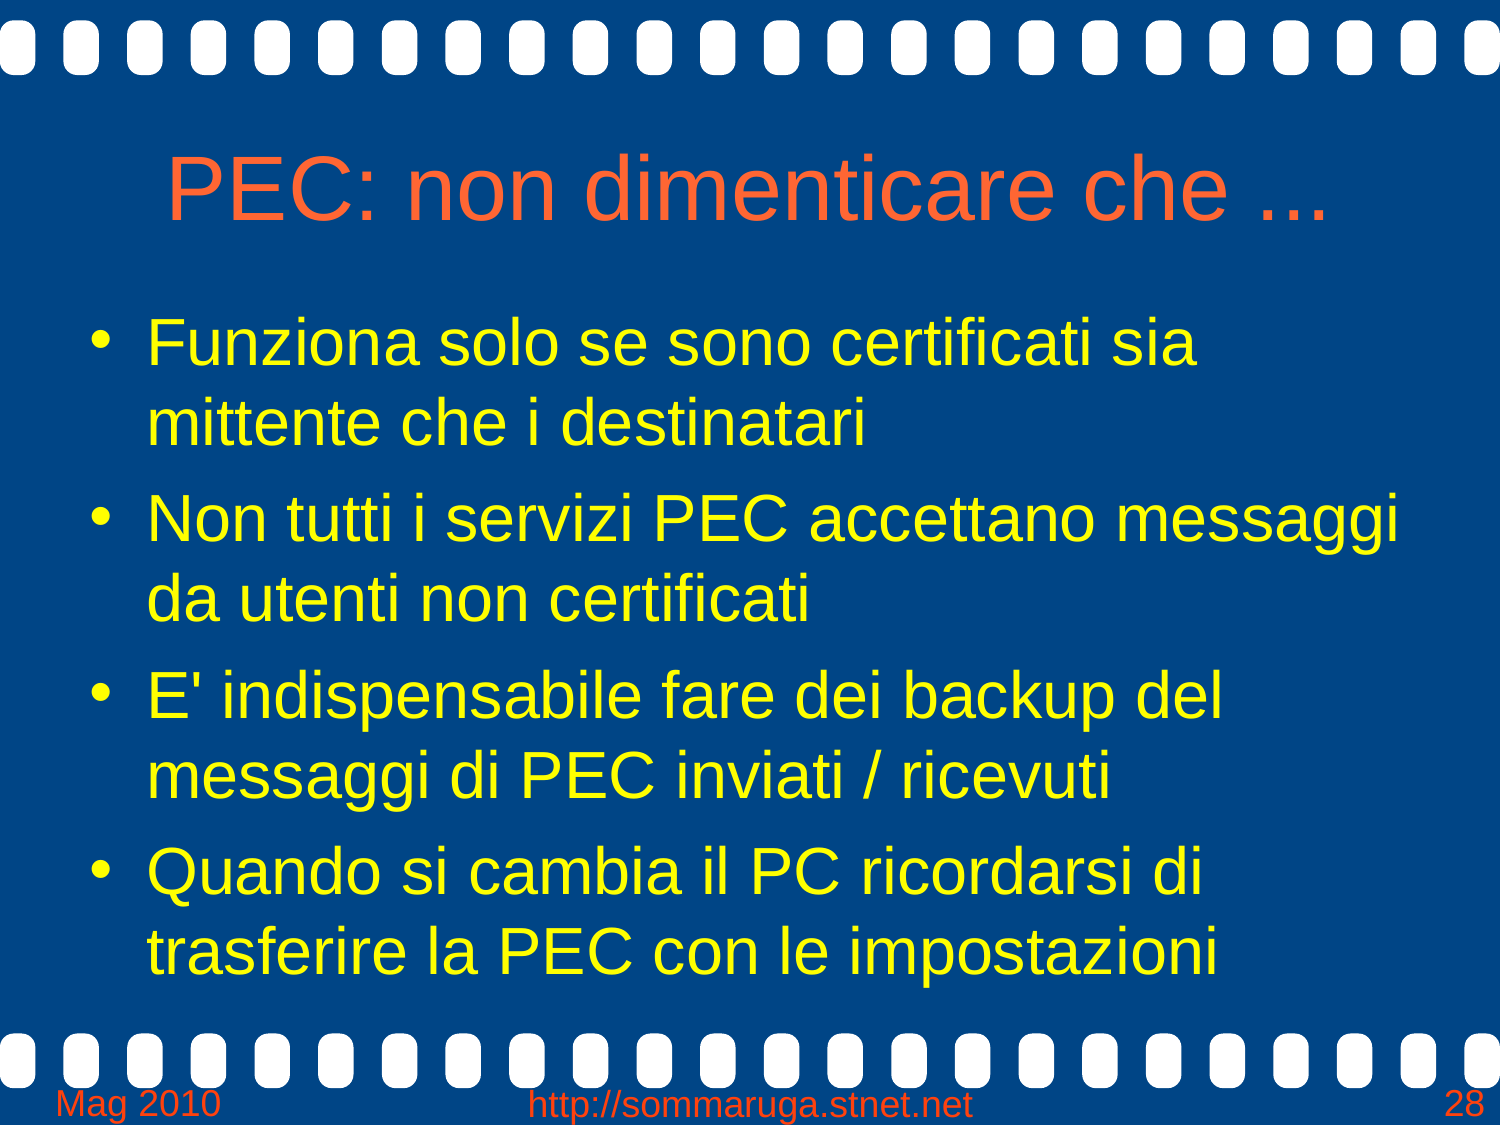

# PEC: non dimenticare che ...
Funziona solo se sono certificati sia mittente che i destinatari
Non tutti i servizi PEC accettano messaggi da utenti non certificati
E' indispensabile fare dei backup del messaggi di PEC inviati / ricevuti
Quando si cambia il PC ricordarsi di trasferire la PEC con le impostazioni